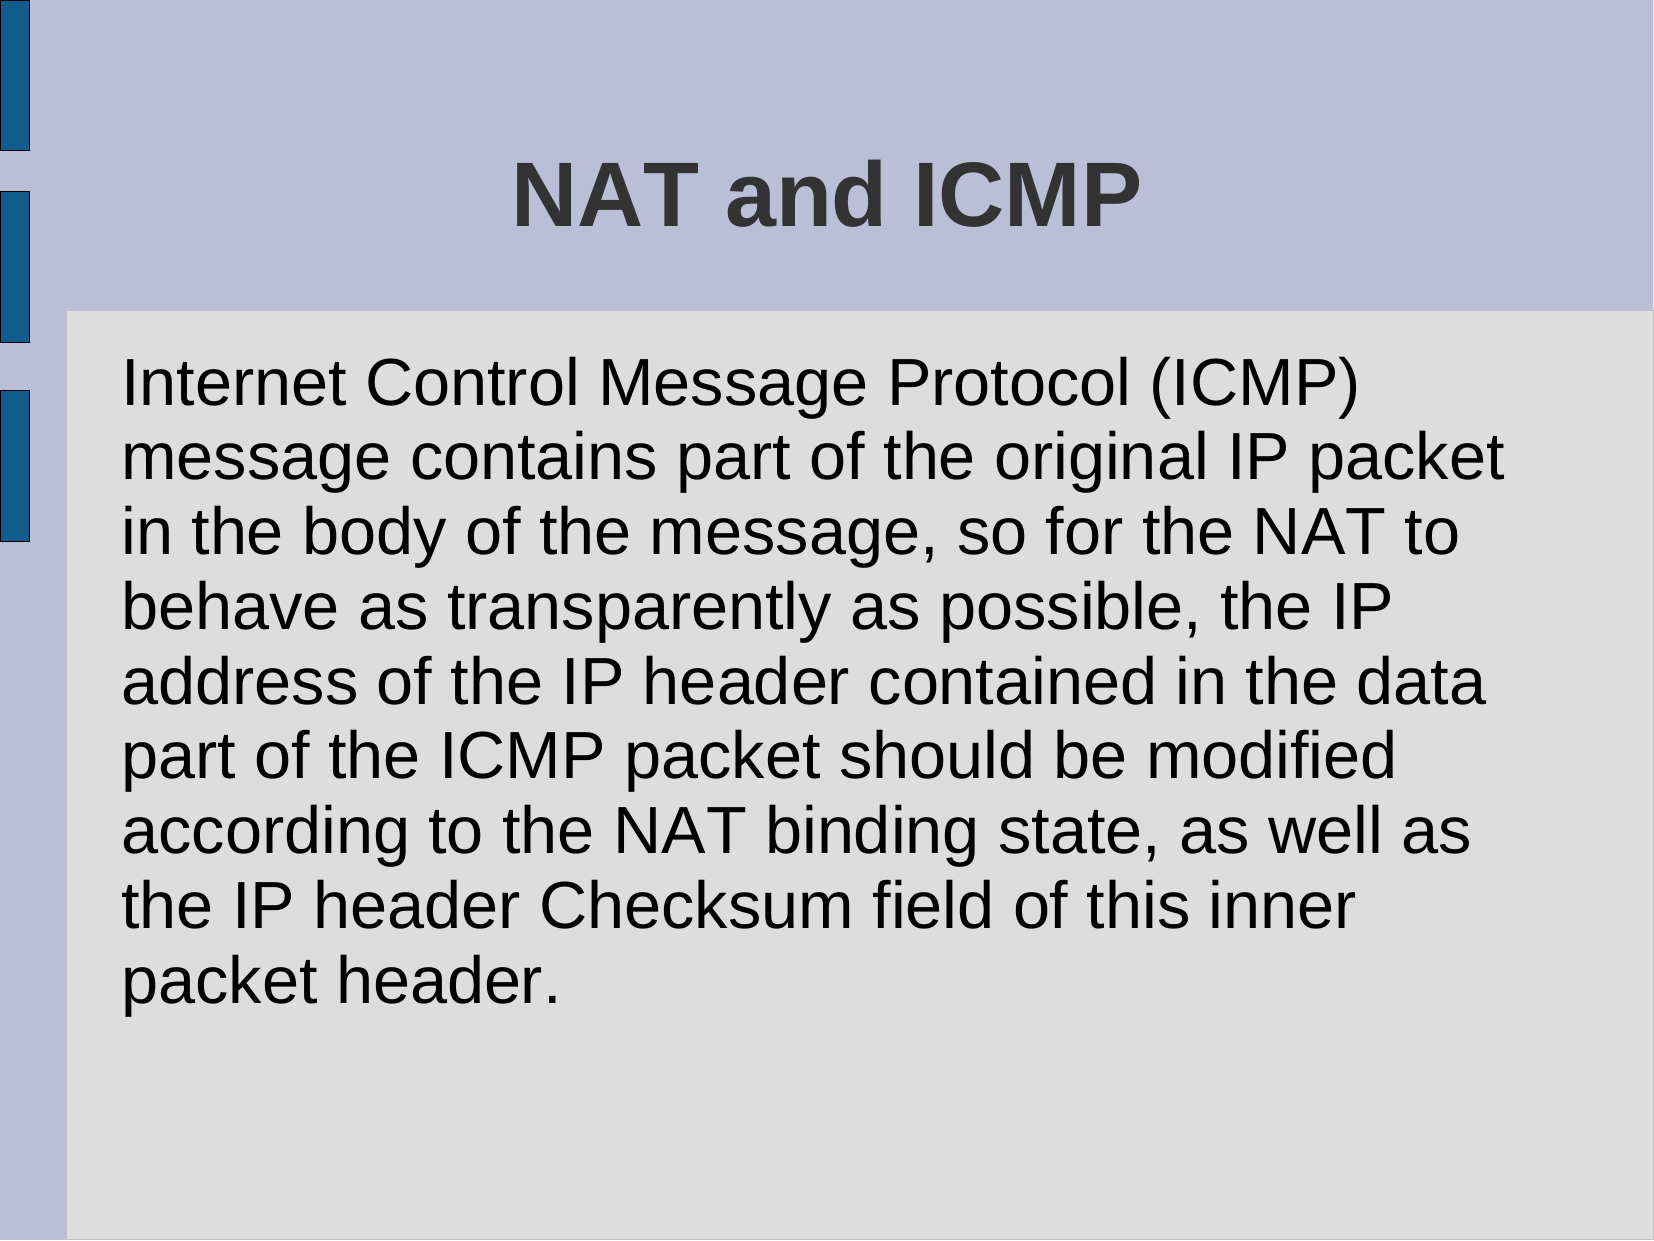

# NAT and ICMP
Internet Control Message Protocol (ICMP) message contains part of the original IP packet in the body of the message, so for the NAT to behave as transparently as possible, the IP address of the IP header contained in the data part of the ICMP packet should be modified according to the NAT binding state, as well as the IP header Checksum field of this inner packet header.